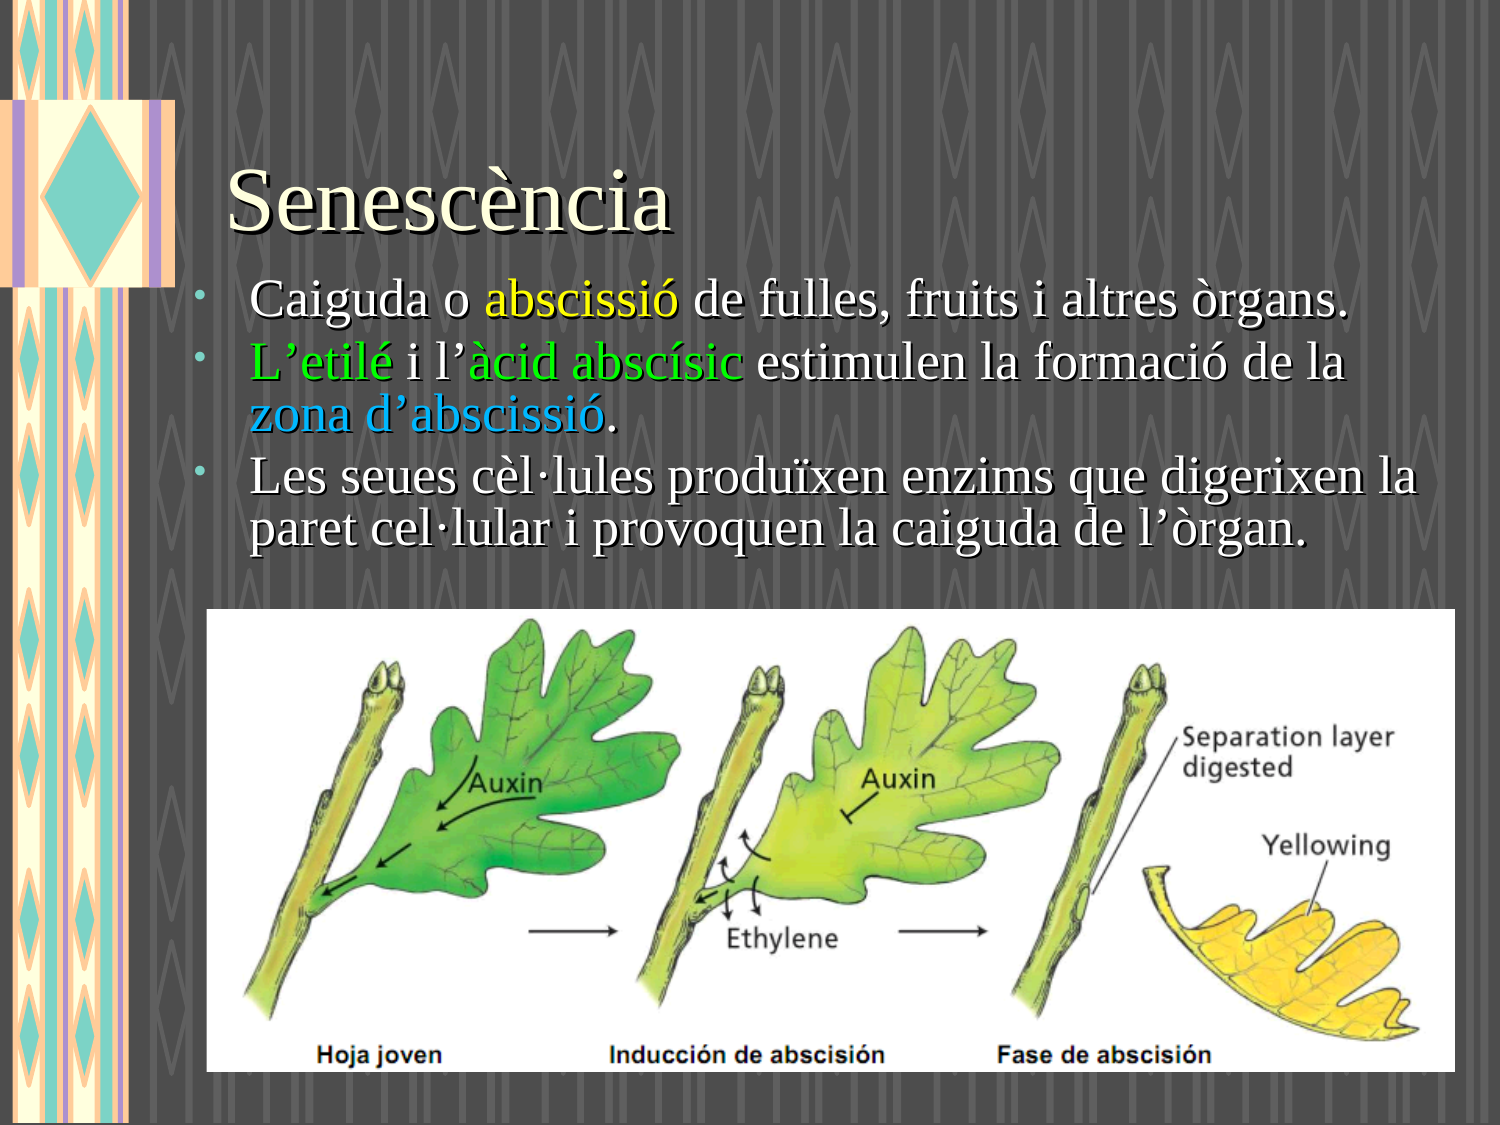

# Senescència
Caiguda o abscissió de fulles, fruits i altres òrgans.
L’etilé i l’àcid abscísic estimulen la formació de la zona d’abscissió.
Les seues cèl·lules produïxen enzims que digerixen la paret cel·lular i provoquen la caiguda de l’òrgan.